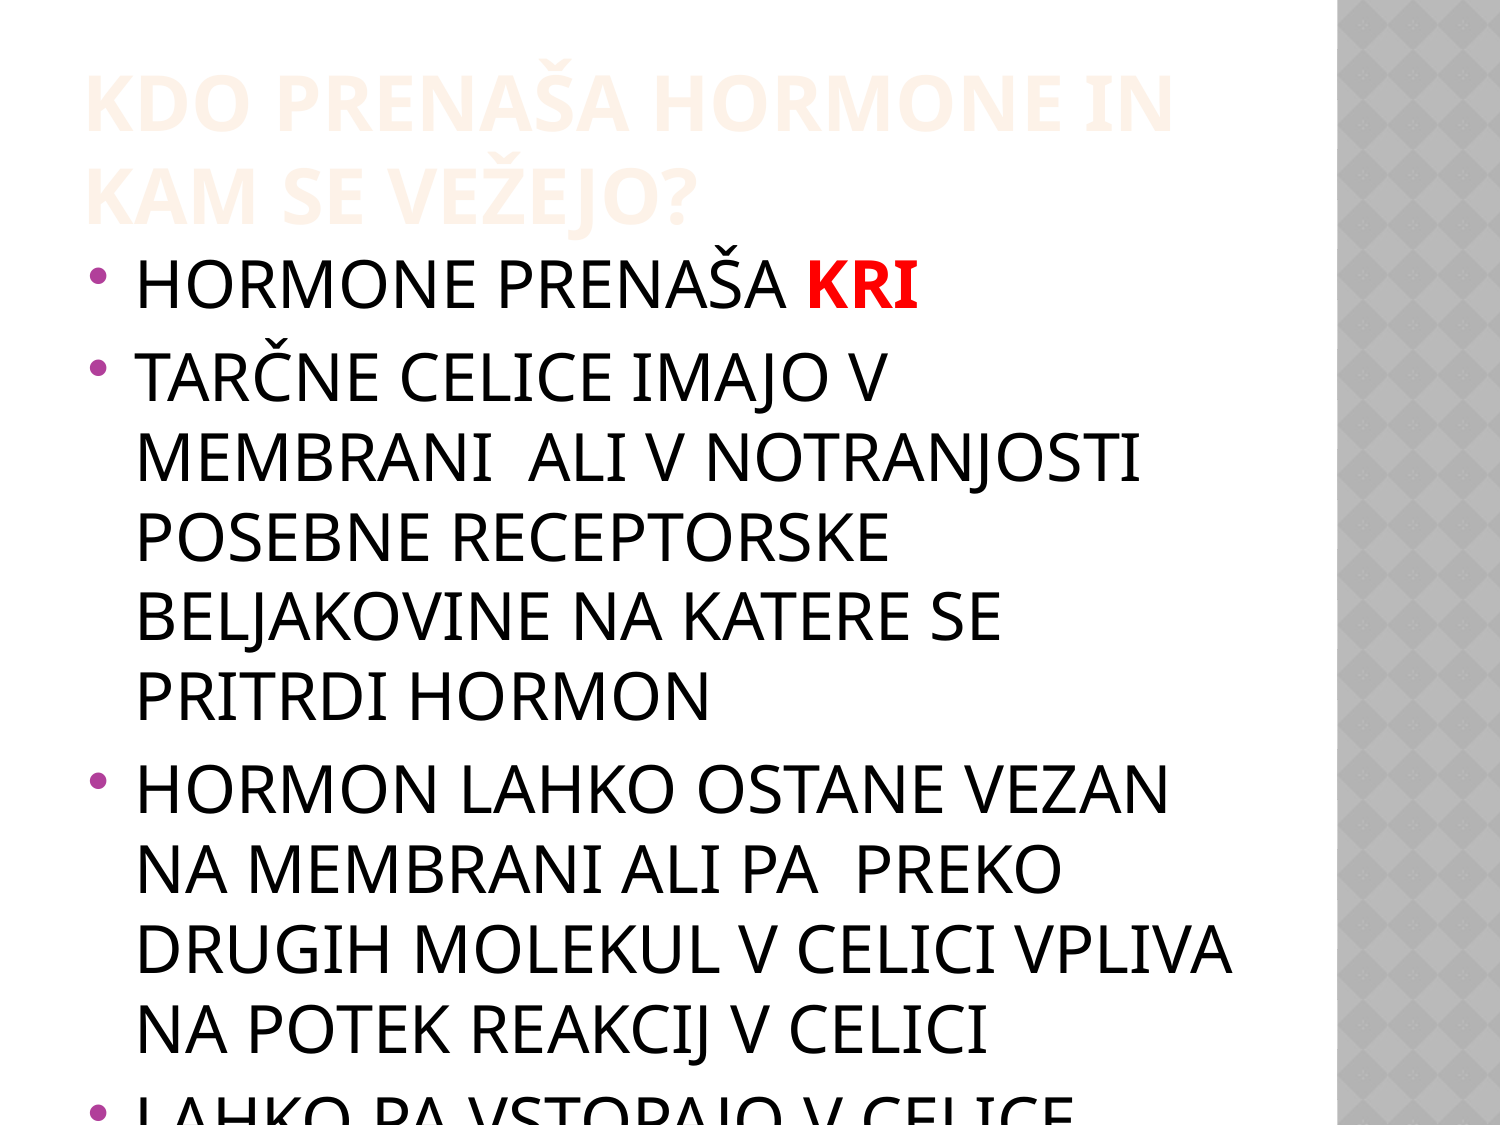

# KDO PRENAŠA HORMONE IN KAM SE VEŽEJO?
HORMONE PRENAŠA KRI
TARČNE CELICE IMAJO V MEMBRANI ALI V NOTRANJOSTI POSEBNE RECEPTORSKE BELJAKOVINE NA KATERE SE PRITRDI HORMON
HORMON LAHKO OSTANE VEZAN NA MEMBRANI ALI PA PREKO DRUGIH MOLEKUL V CELICI VPLIVA NA POTEK REAKCIJ V CELICI
LAHKO PA VSTOPAJO V CELICE